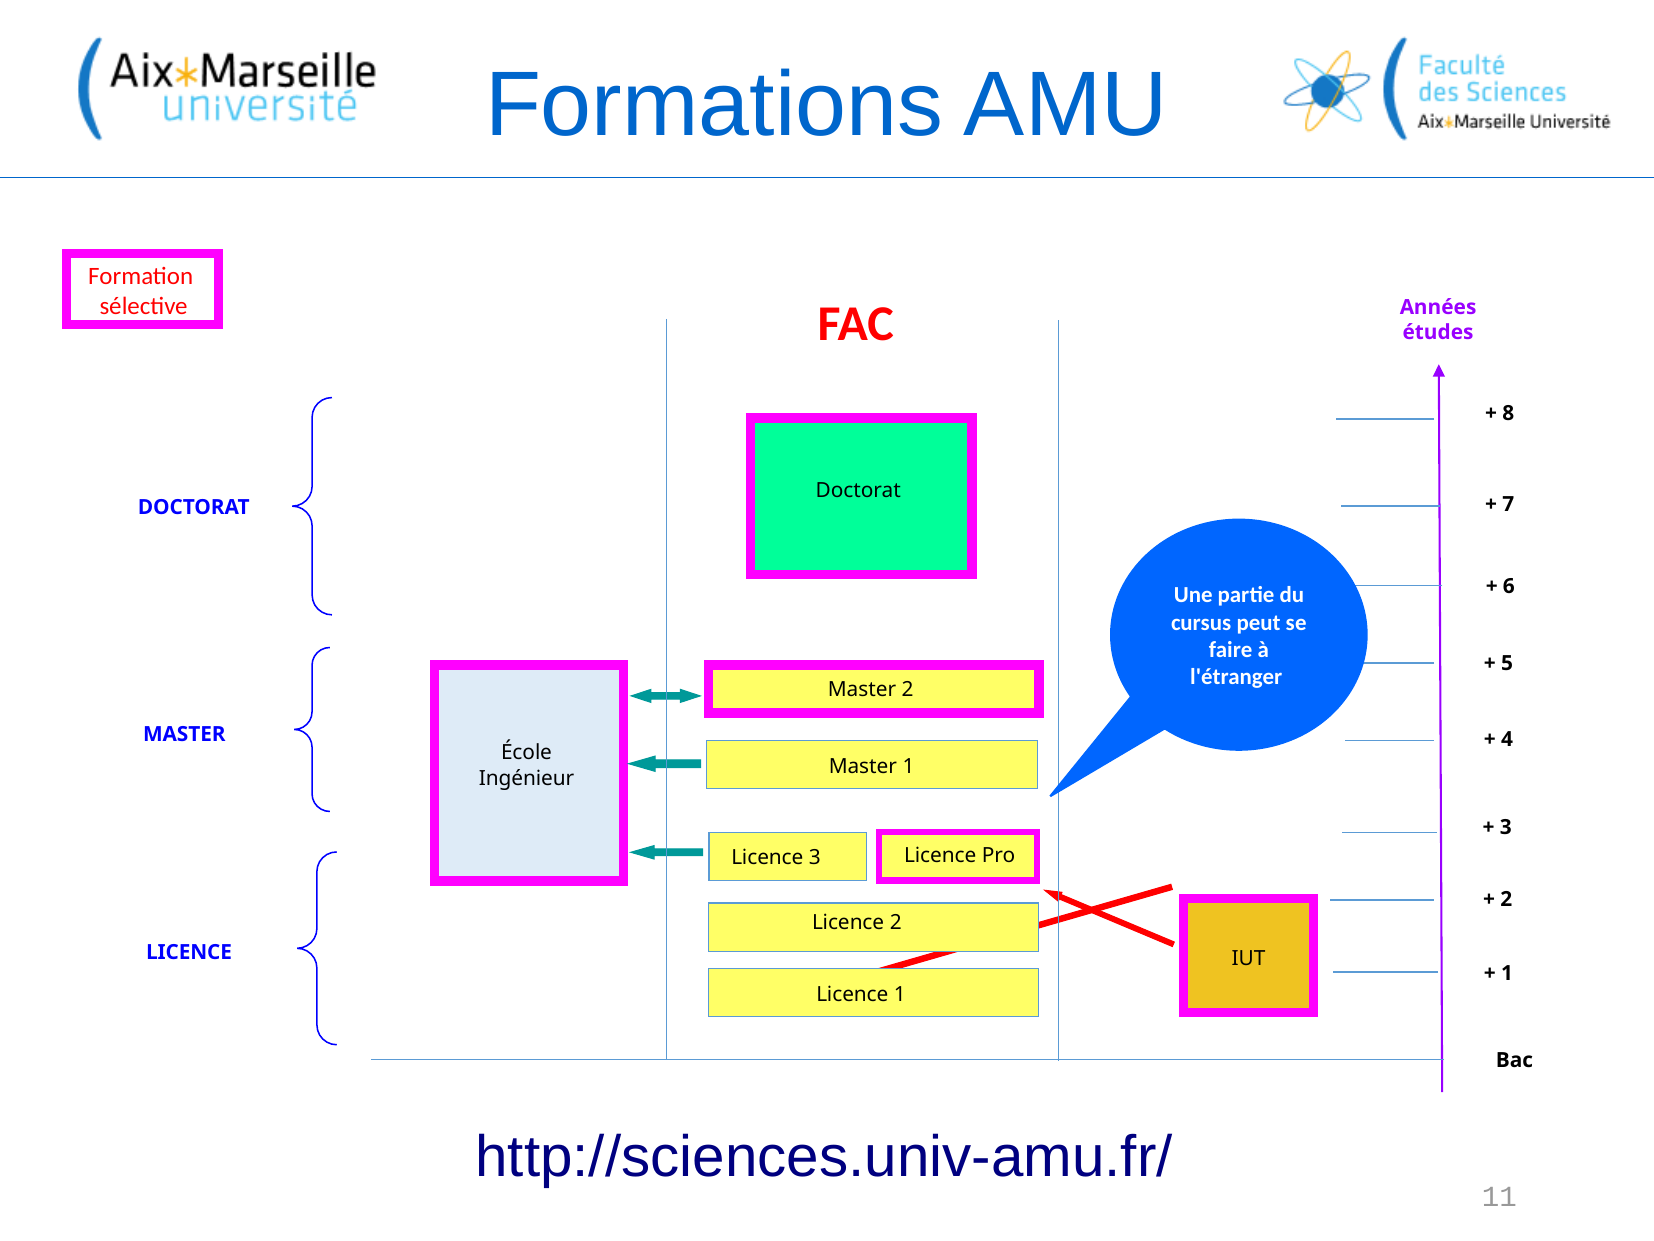

# Formations AMU
Formation
sélective
FAC
Années
études
+ 8
Doctorat
+ 7
DOCTORAT
Une partie du cursus peut se faire à l'étranger
+ 6
+ 5
Master 2
MASTER
+ 4
École
Ingénieur
Master 1
+ 3
Licence Pro
Licence 3
+ 2
Licence 2
LICENCE
IUT
+ 1
Licence 1
Bac
http://sciences.univ-amu.fr/
11